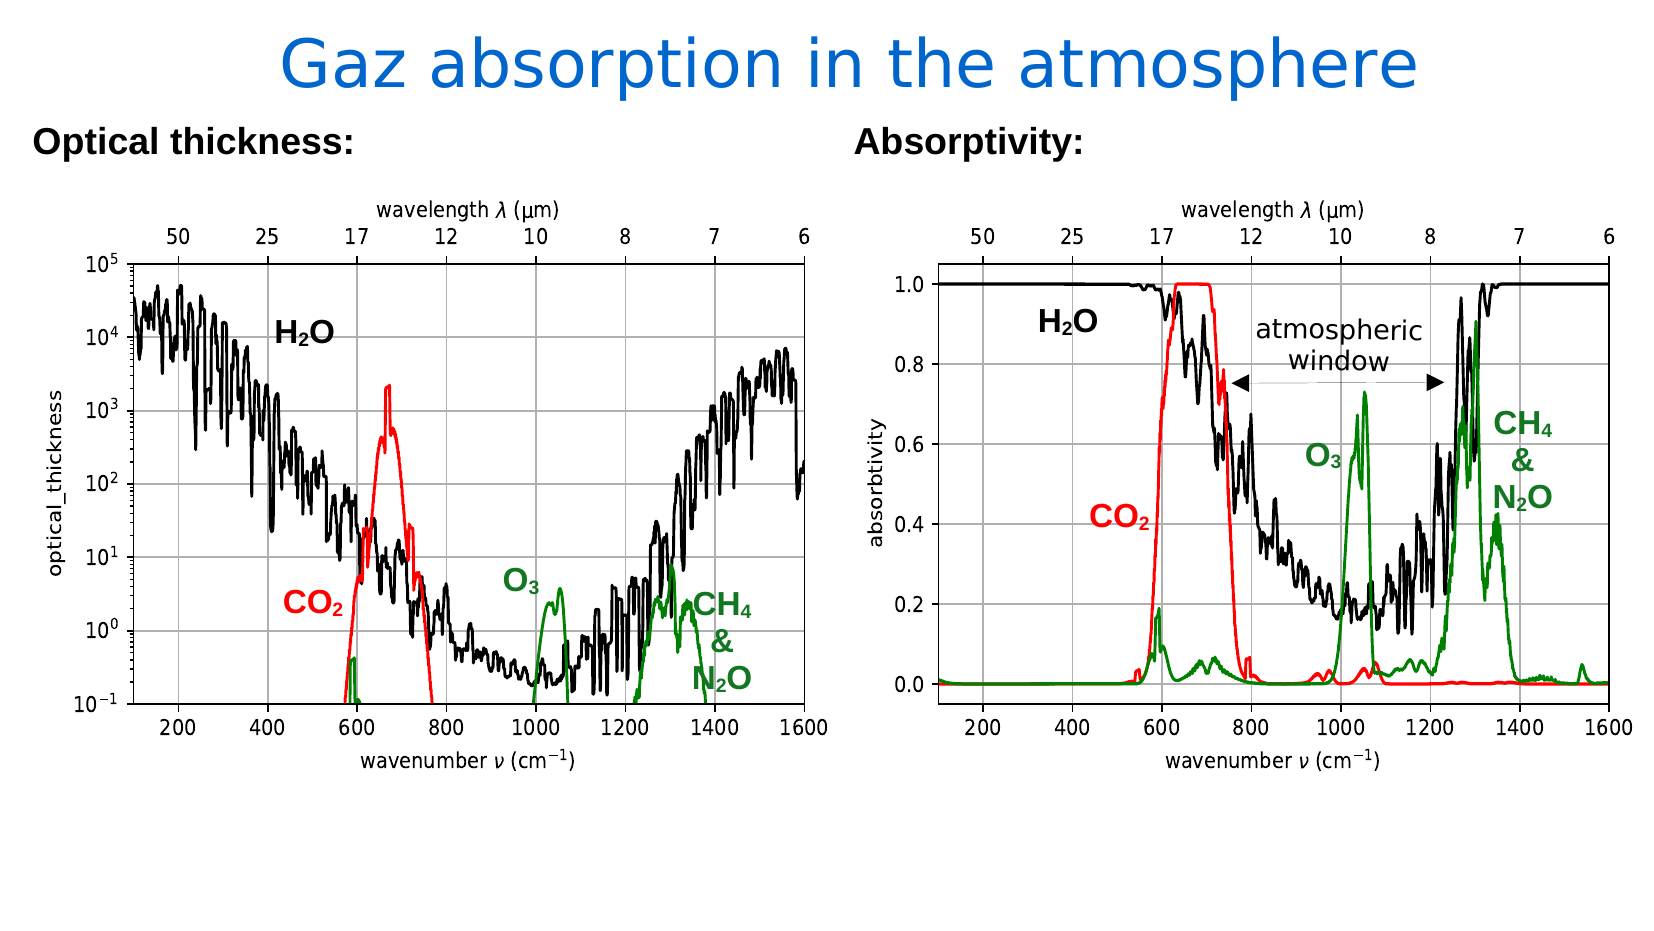

Gaz absorption in the atmosphere
Optical thickness:
Absorptivity:
H2O
atmospheric window
H2O
CH4 & N2O
O3
CO2
O3
CO2
CH4 & N2O